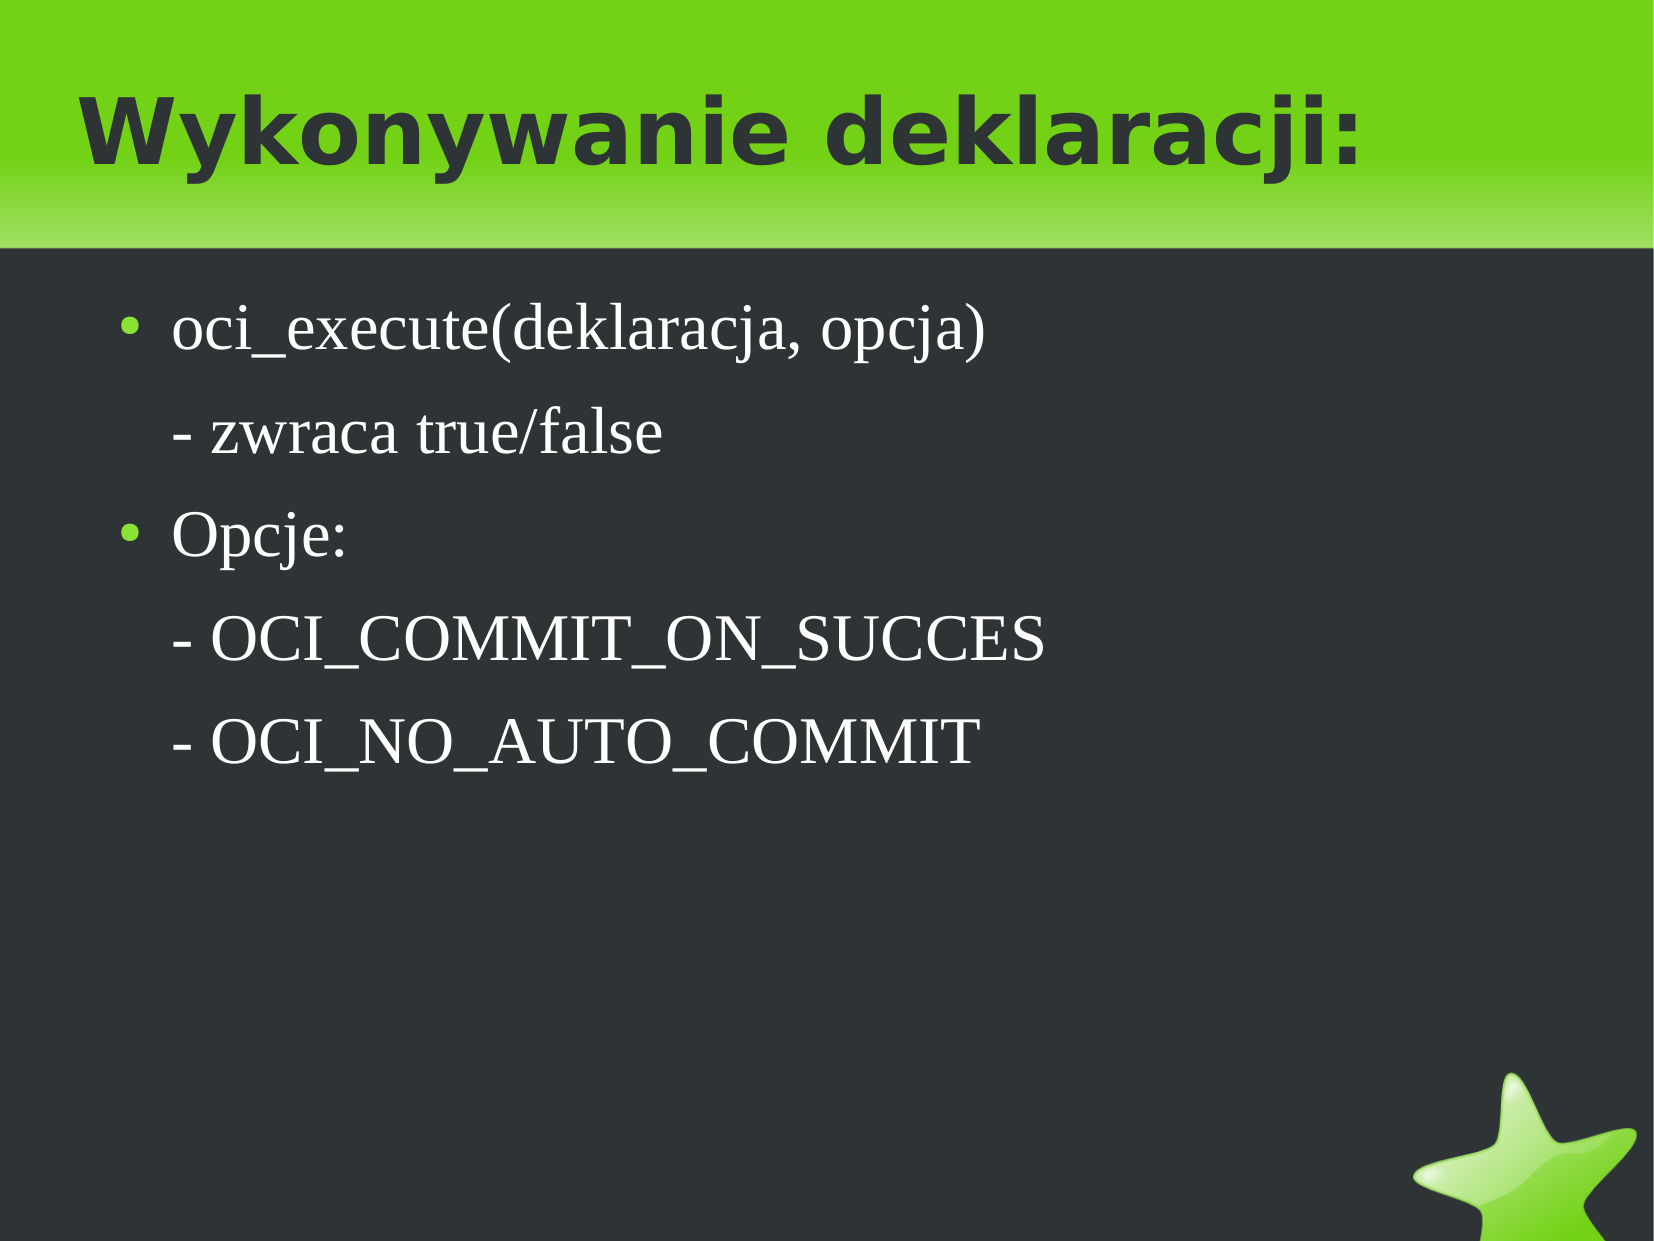

# Wykonywanie deklaracji:
oci_execute(deklaracja, opcja)
- zwraca true/false
Opcje:
- OCI_COMMIT_ON_SUCCES
- OCI_NO_AUTO_COMMIT